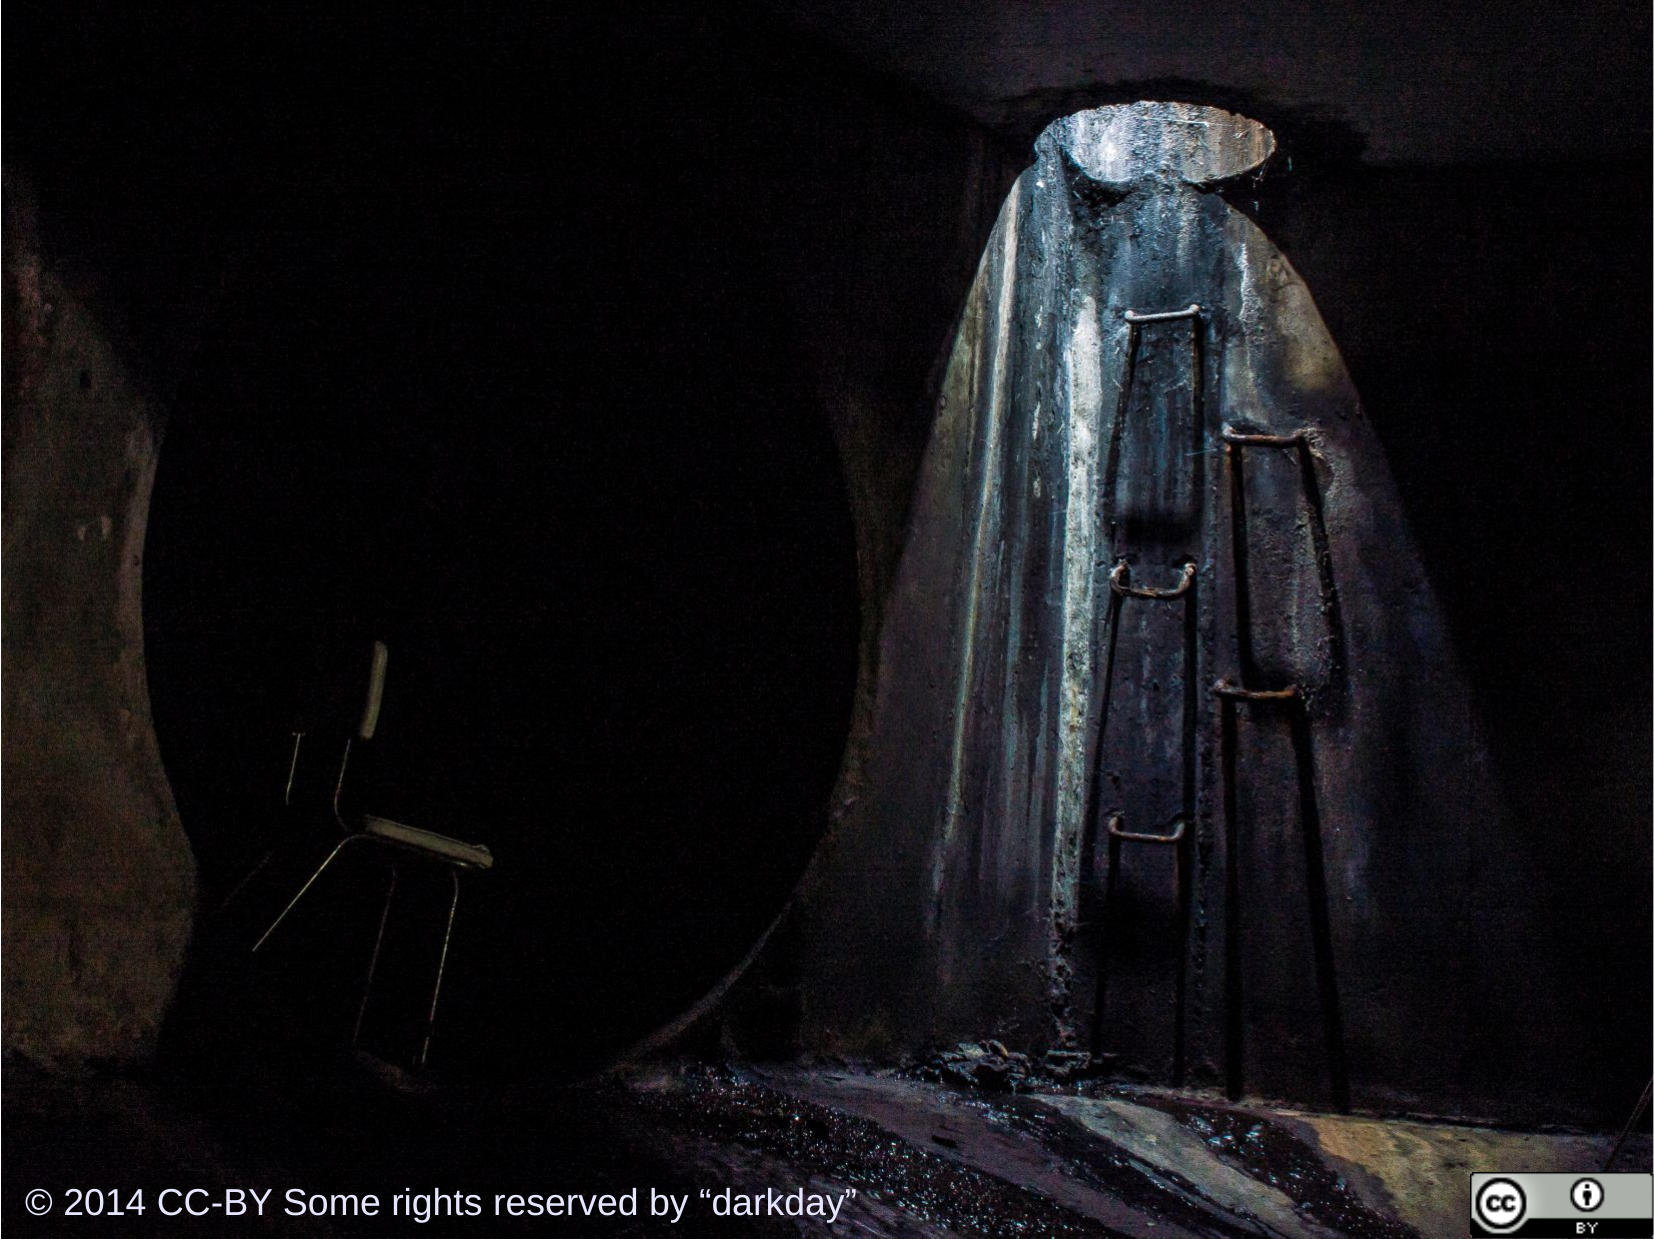

© 2014 CC-BY Some rights reserved by “darkday”